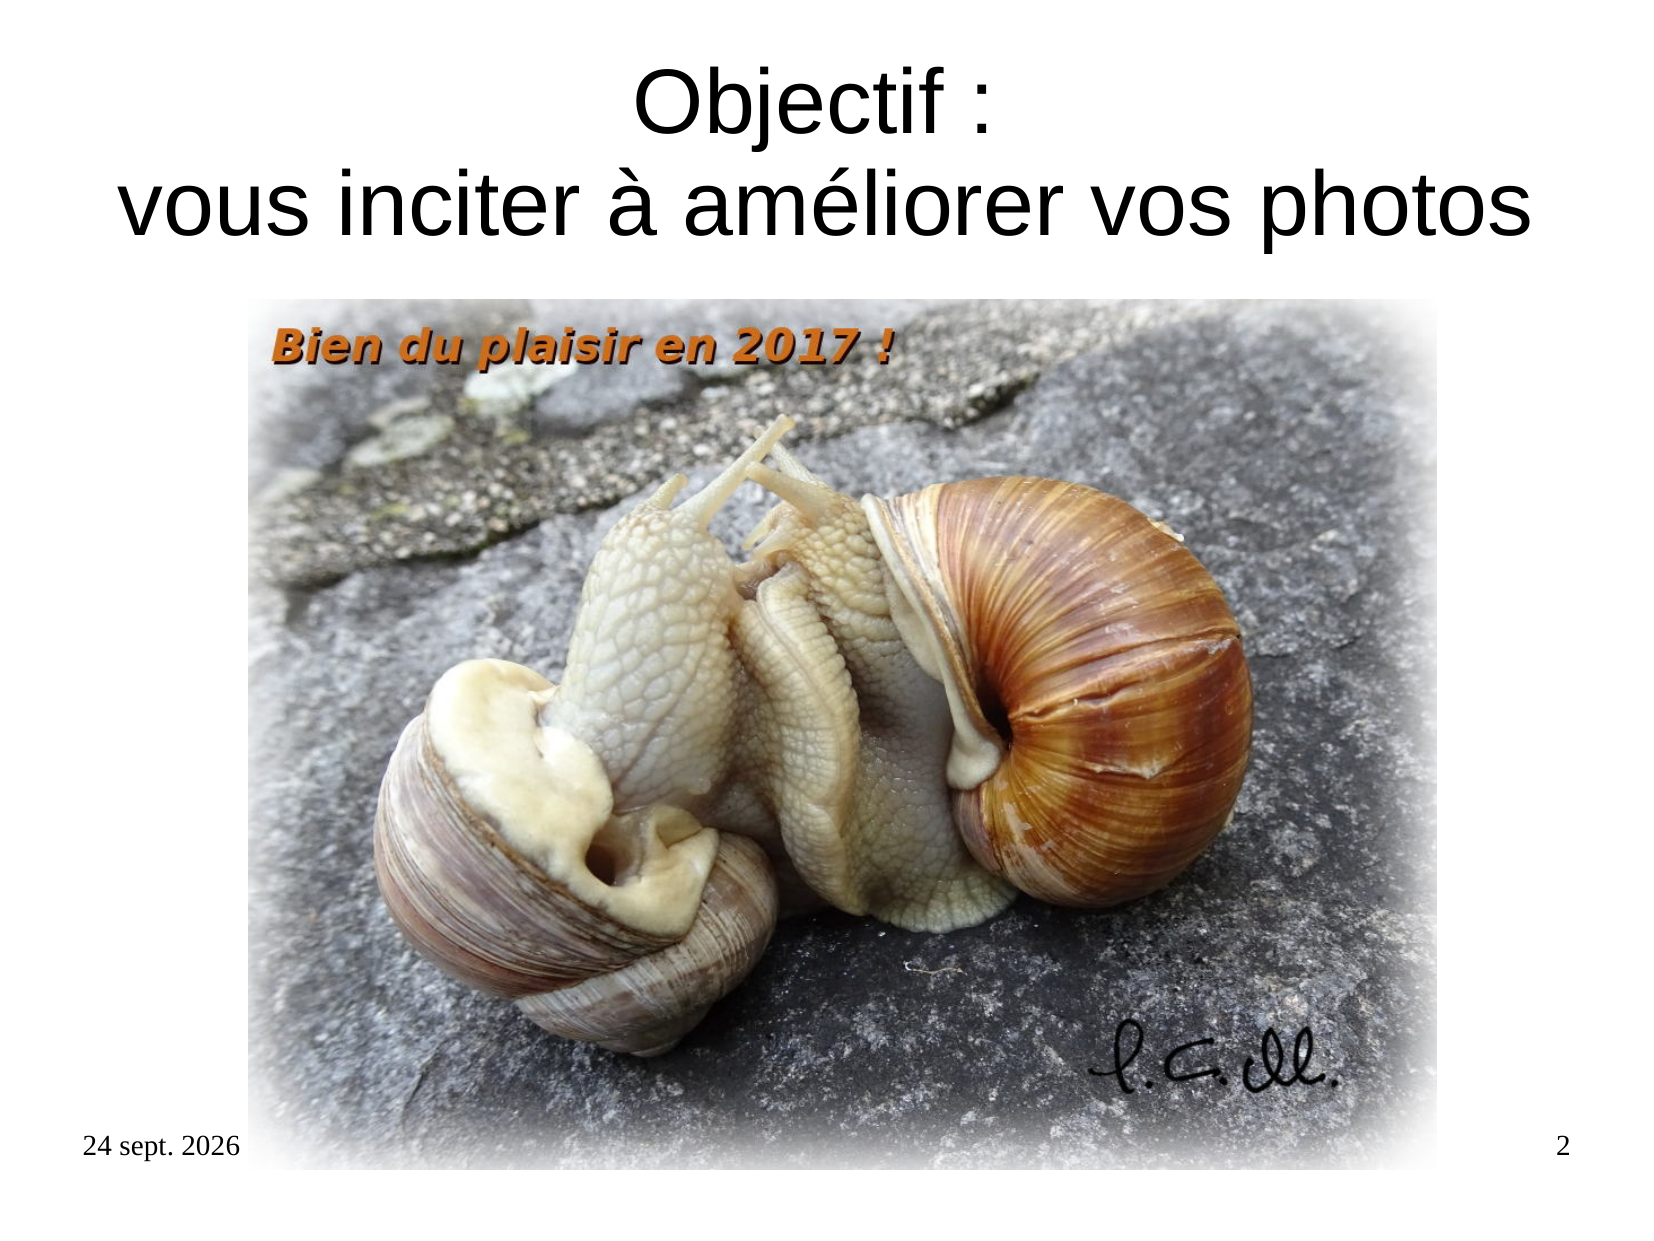

# Objectif : vous inciter à améliorer vos photos
J.-C. Martin
2